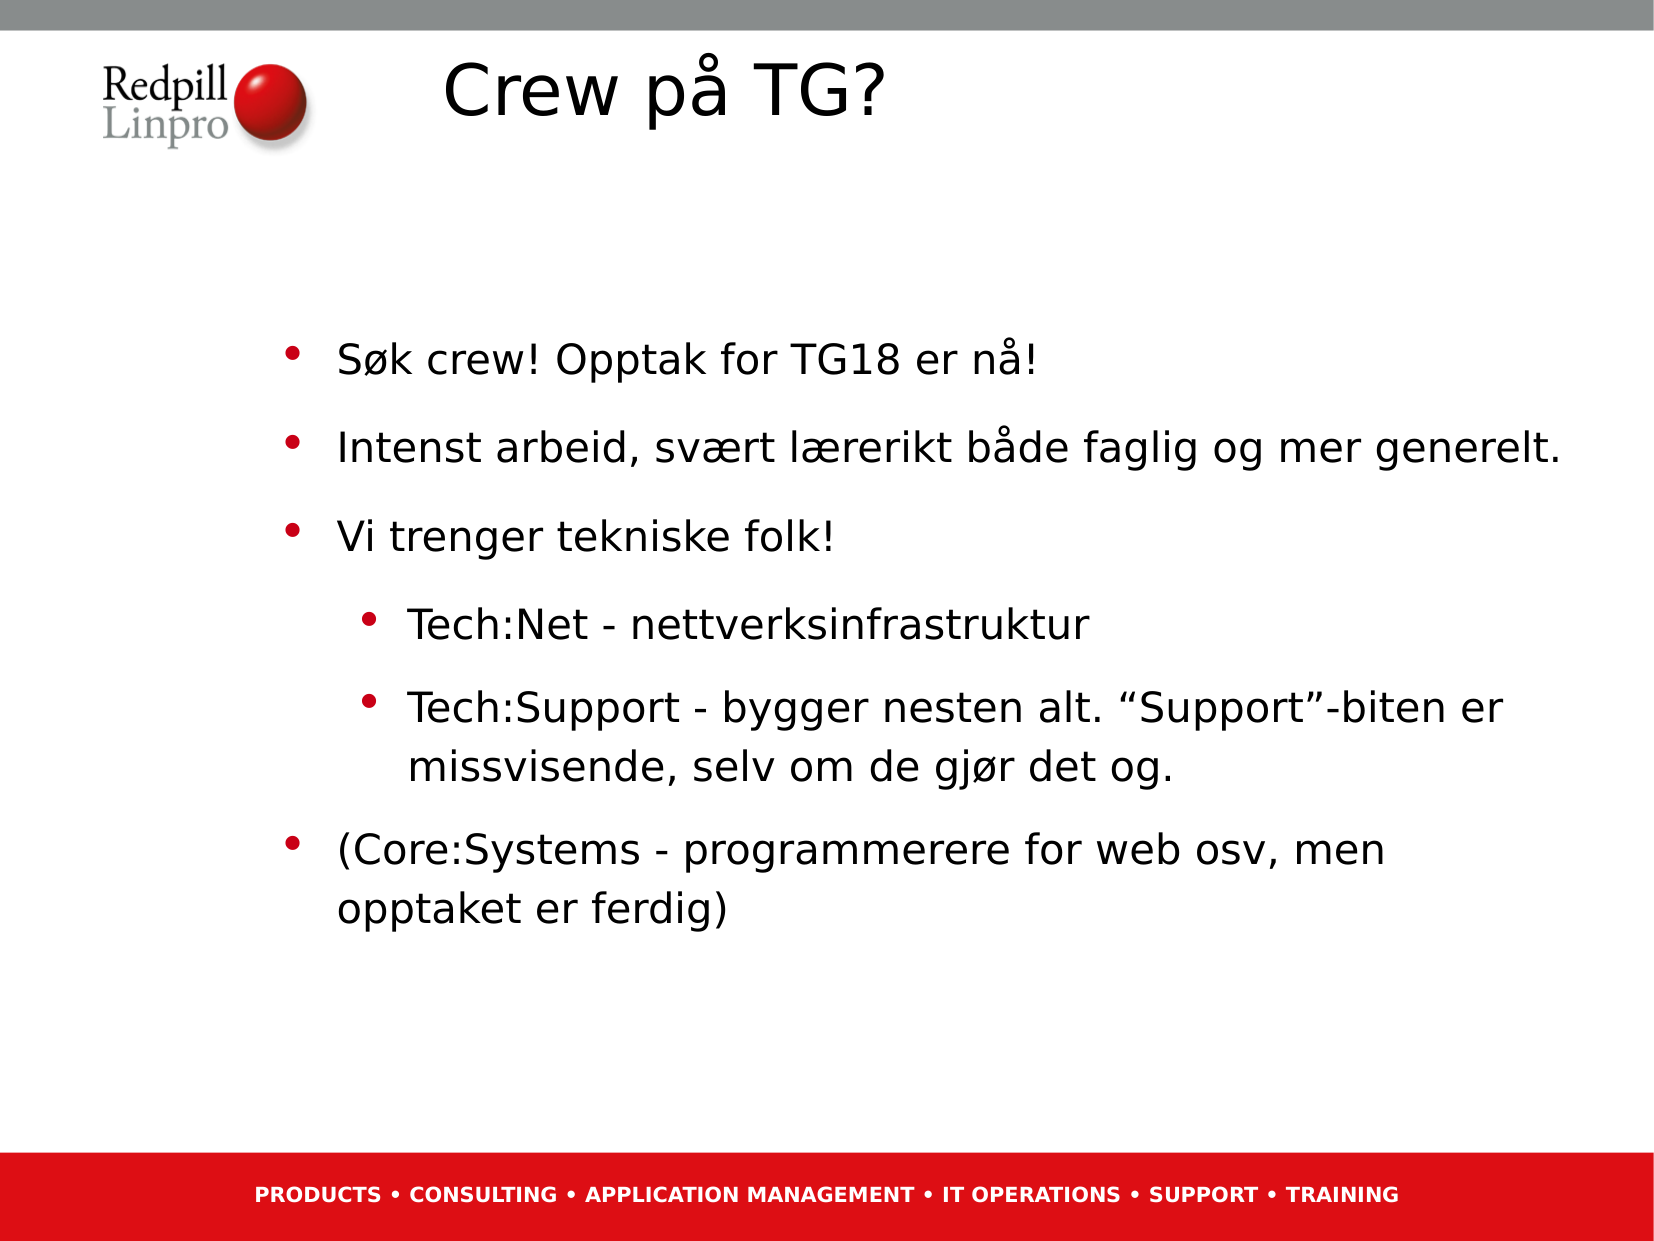

# Crew på TG?
Søk crew! Opptak for TG18 er nå!
Intenst arbeid, svært lærerikt både faglig og mer generelt.
Vi trenger tekniske folk!
Tech:Net - nettverksinfrastruktur
Tech:Support - bygger nesten alt. “Support”-biten er missvisende, selv om de gjør det og.
(Core:Systems - programmerere for web osv, men opptaket er ferdig)